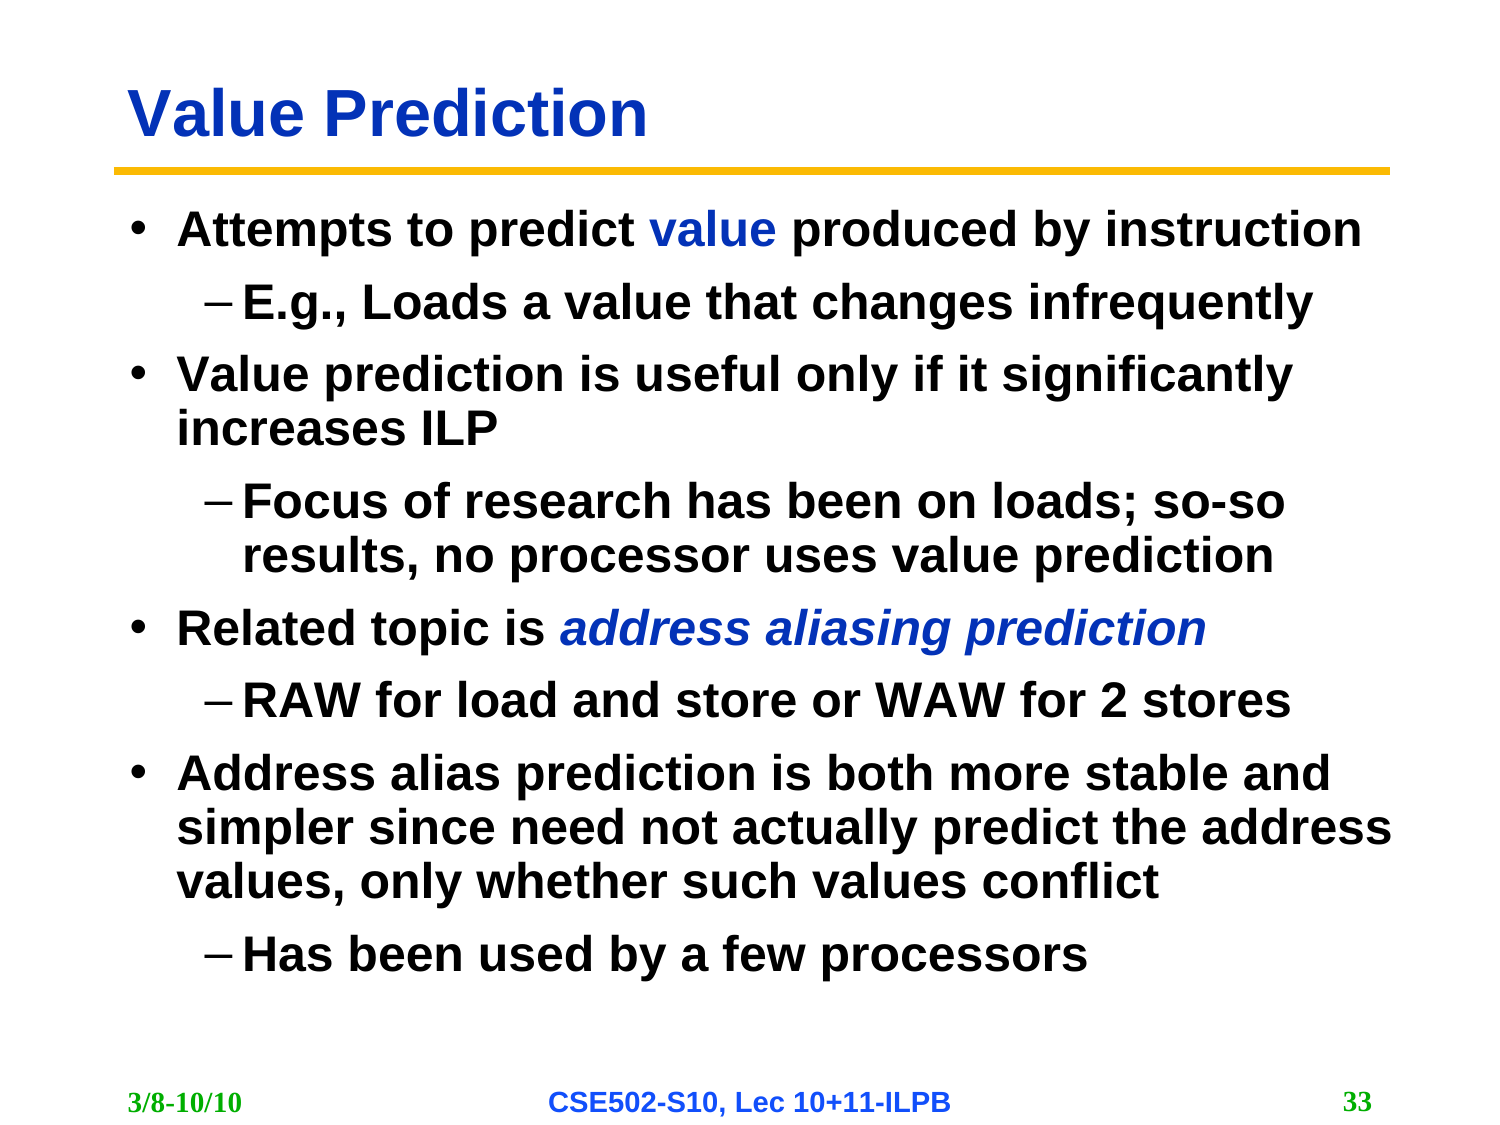

# Value Prediction
Attempts to predict value produced by instruction
E.g., Loads a value that changes infrequently
Value prediction is useful only if it significantly increases ILP
Focus of research has been on loads; so-so results, no processor uses value prediction
Related topic is address aliasing prediction
RAW for load and store or WAW for 2 stores
Address alias prediction is both more stable and simpler since need not actually predict the address values, only whether such values conflict
Has been used by a few processors
3/8-10/10
CSE502-S10, Lec 10+11-ILPB